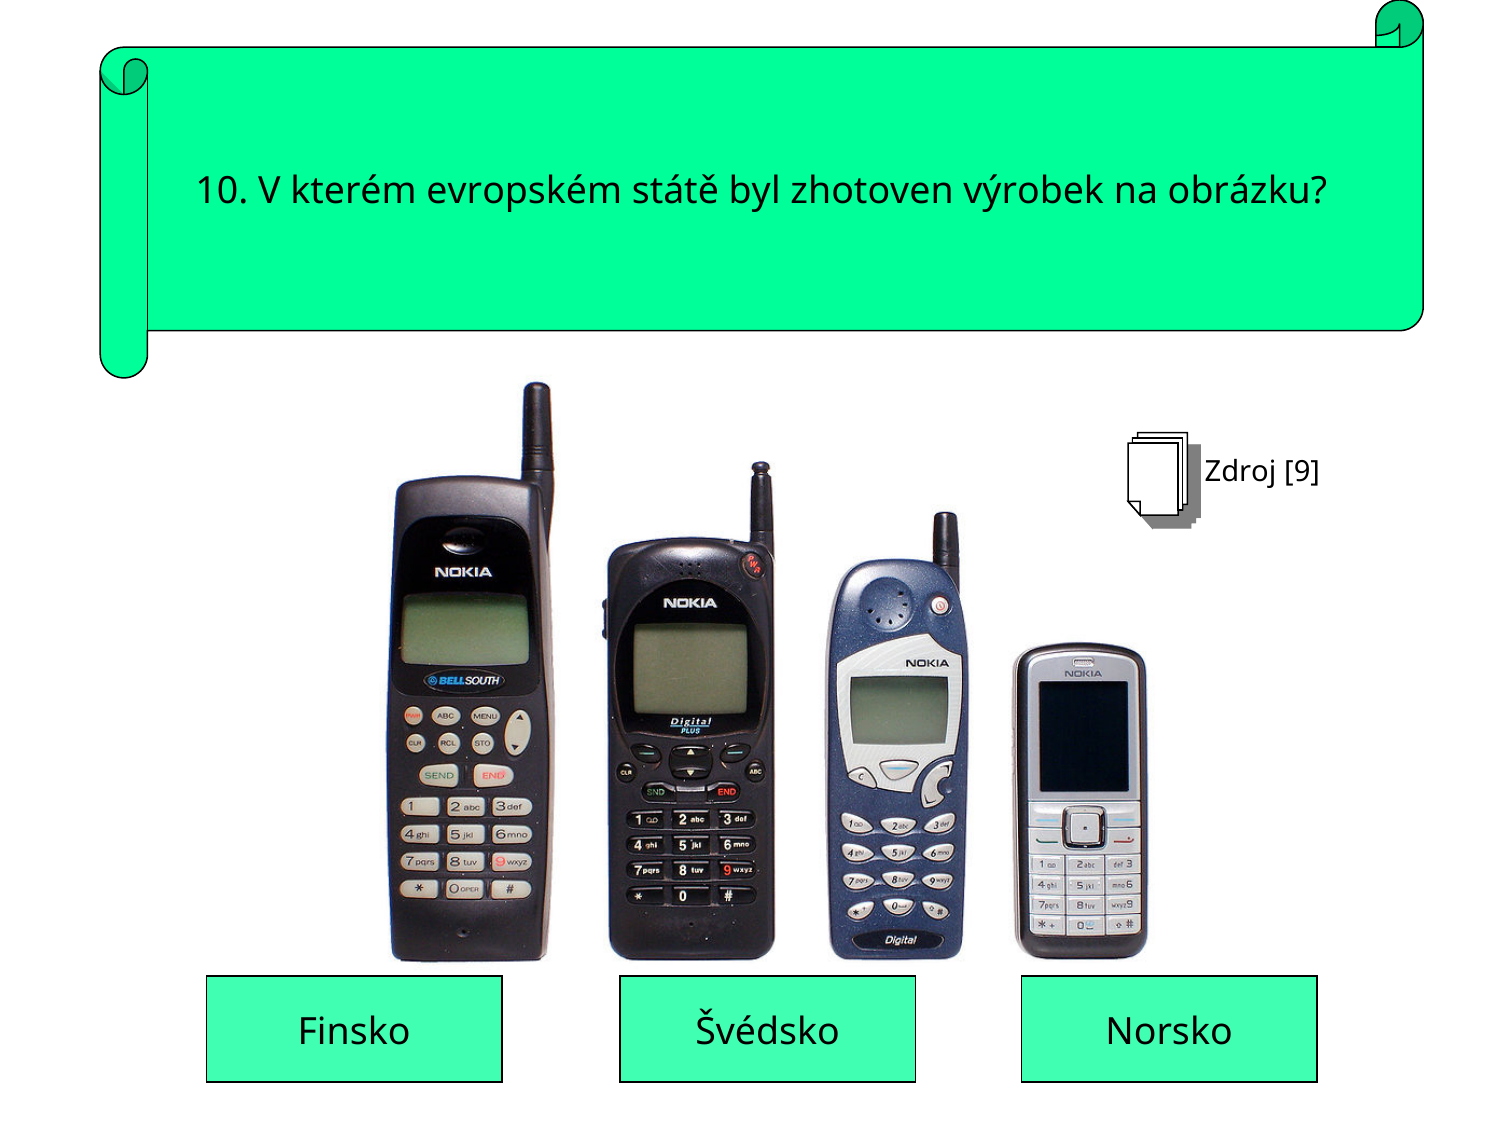

10. V kterém evropském státě byl zhotoven výrobek na obrázku?
Zdroj [9]
Finsko
Švédsko
Norsko